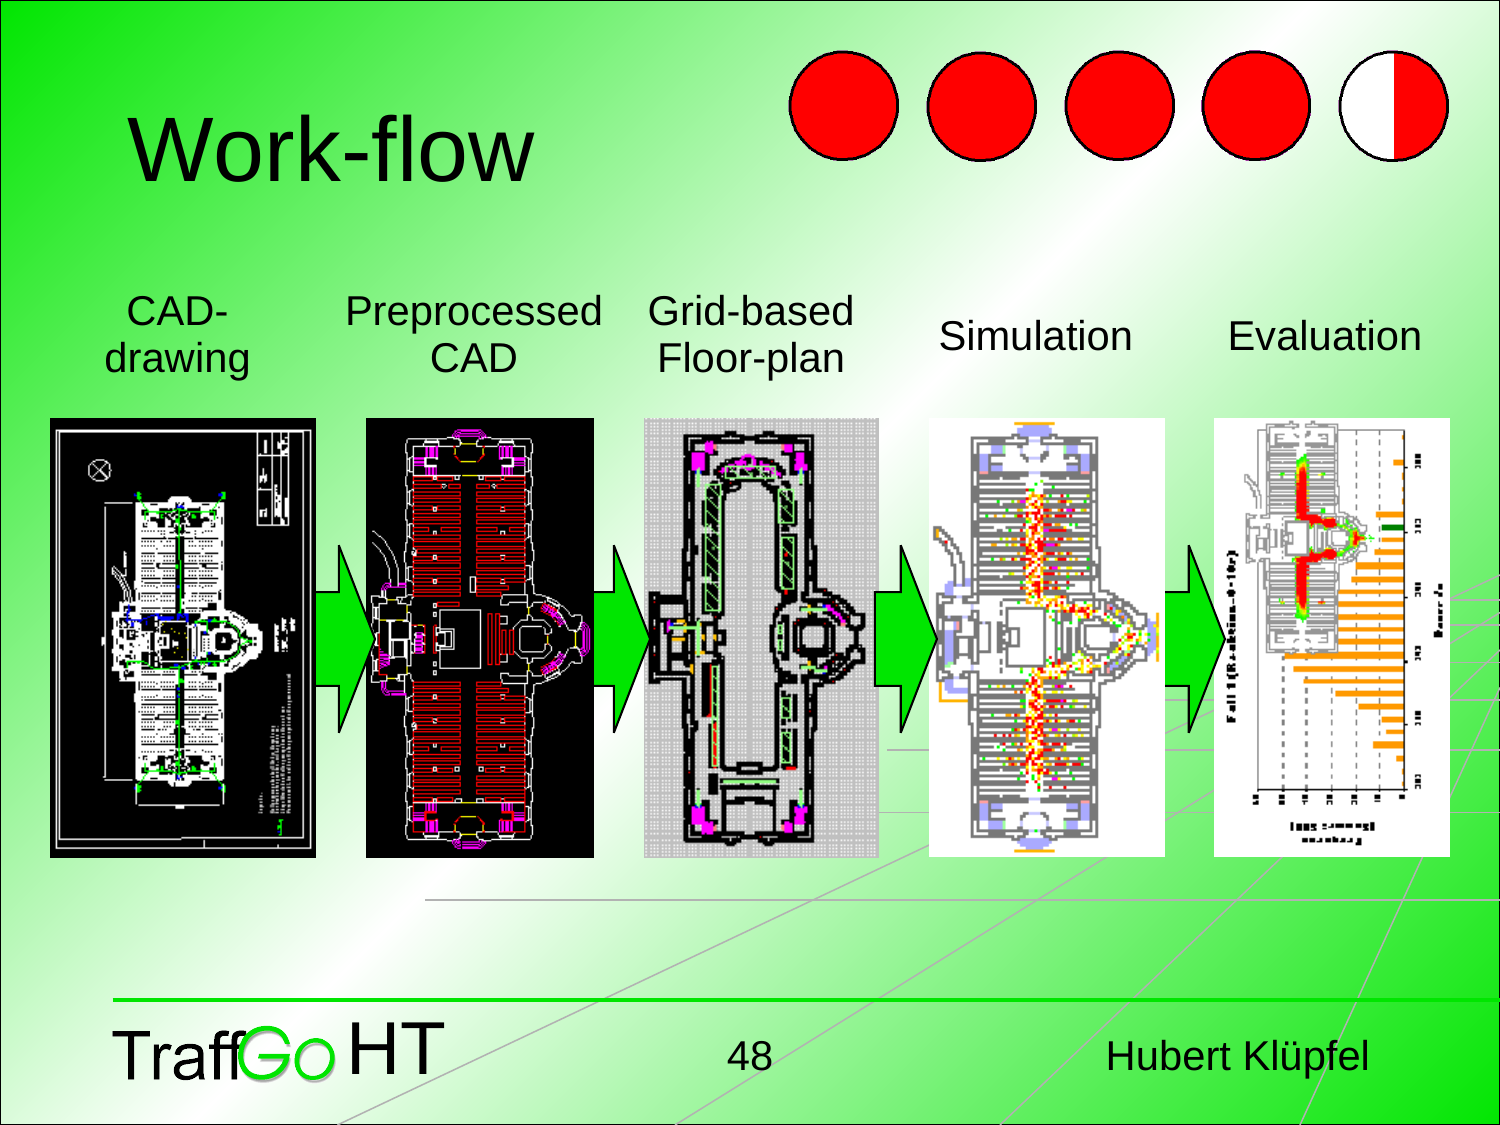

Preprocessed
CAD
Grid-based
Floor-plan
Simulation
Evaluation
# Work-flow
CAD-
drawing